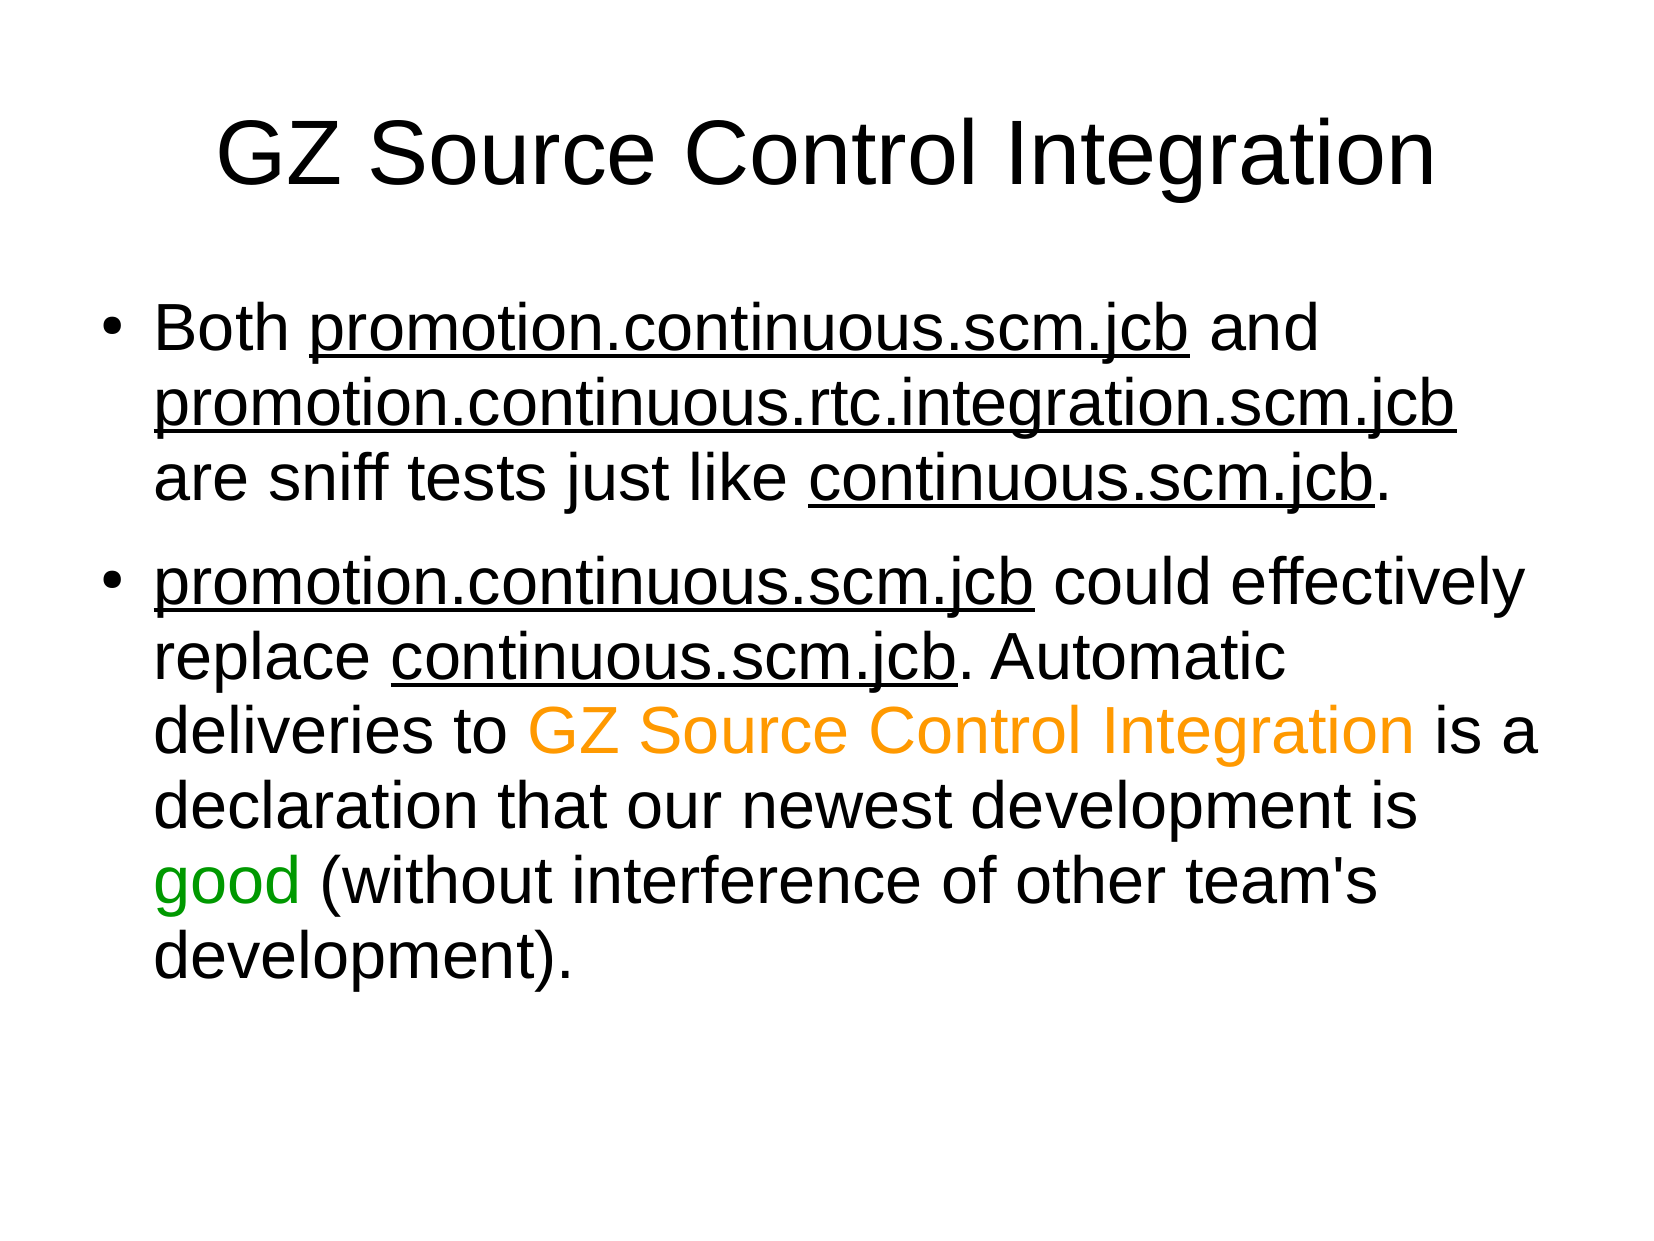

# GZ Source Control Integration
Both promotion.continuous.scm.jcb and promotion.continuous.rtc.integration.scm.jcb are sniff tests just like continuous.scm.jcb.
promotion.continuous.scm.jcb could effectively replace continuous.scm.jcb. Automatic deliveries to GZ Source Control Integration is a declaration that our newest development is good (without interference of other team's development).